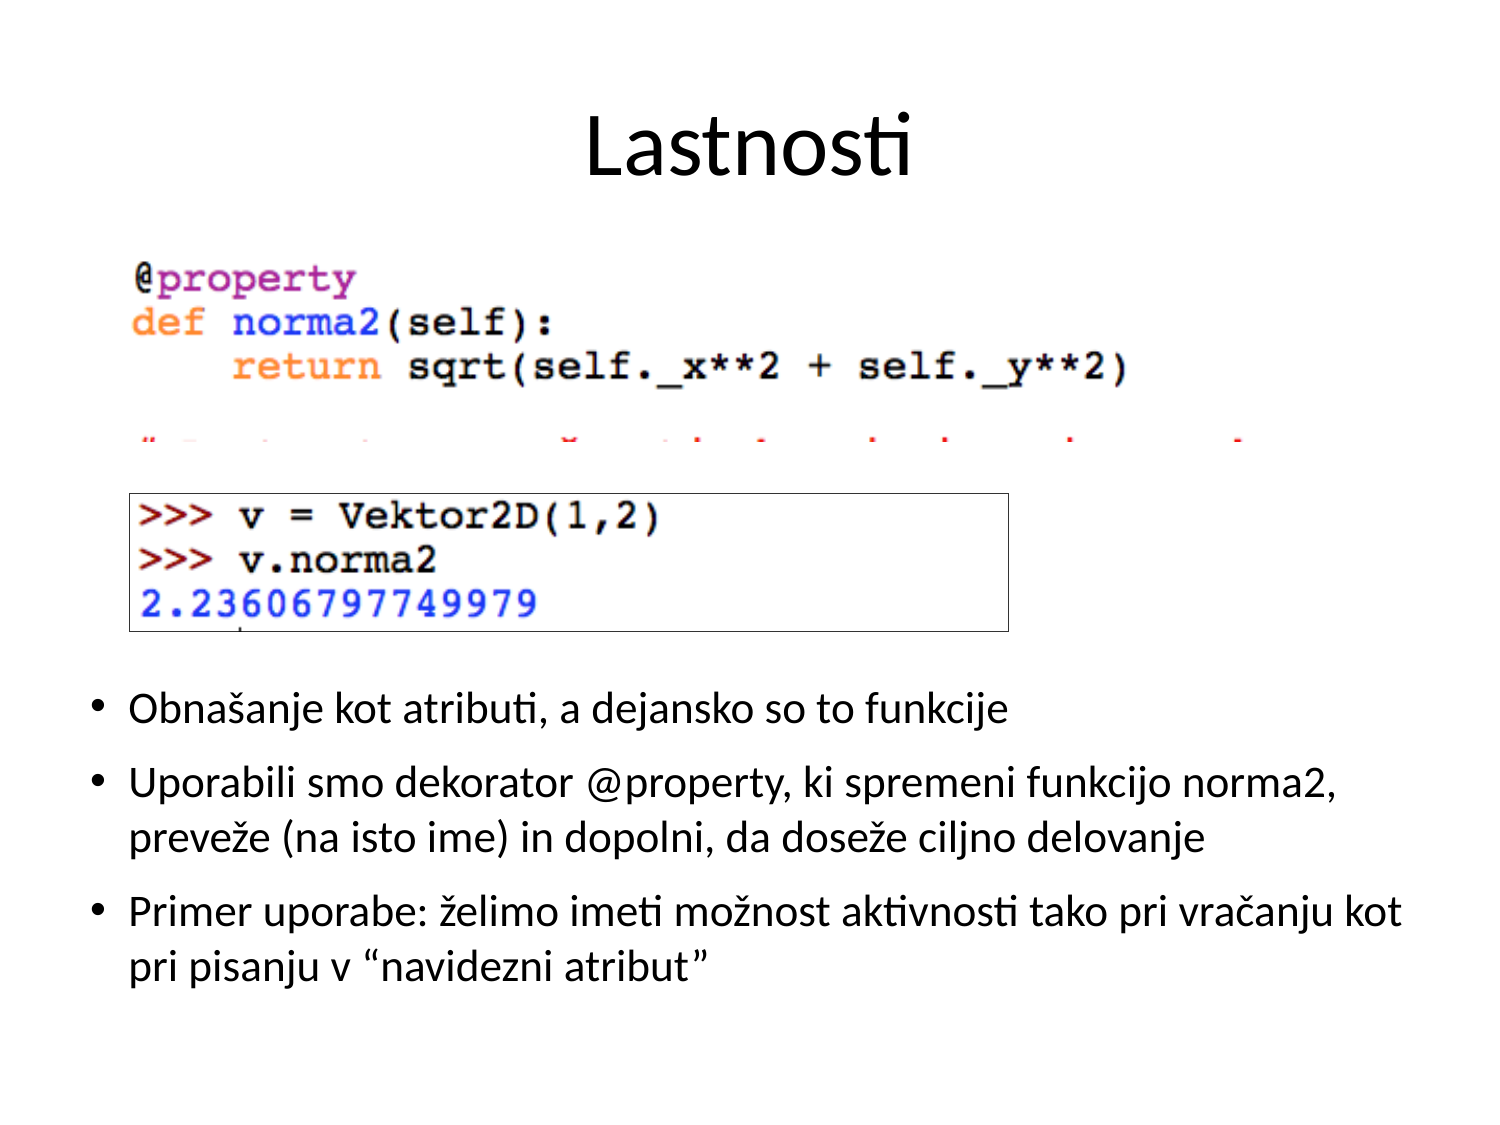

# Lastnosti
Obnašanje kot atributi, a dejansko so to funkcije
Uporabili smo dekorator @property, ki spremeni funkcijo norma2, preveže (na isto ime) in dopolni, da doseže ciljno delovanje
Primer uporabe: želimo imeti možnost aktivnosti tako pri vračanju kot pri pisanju v “navidezni atribut”